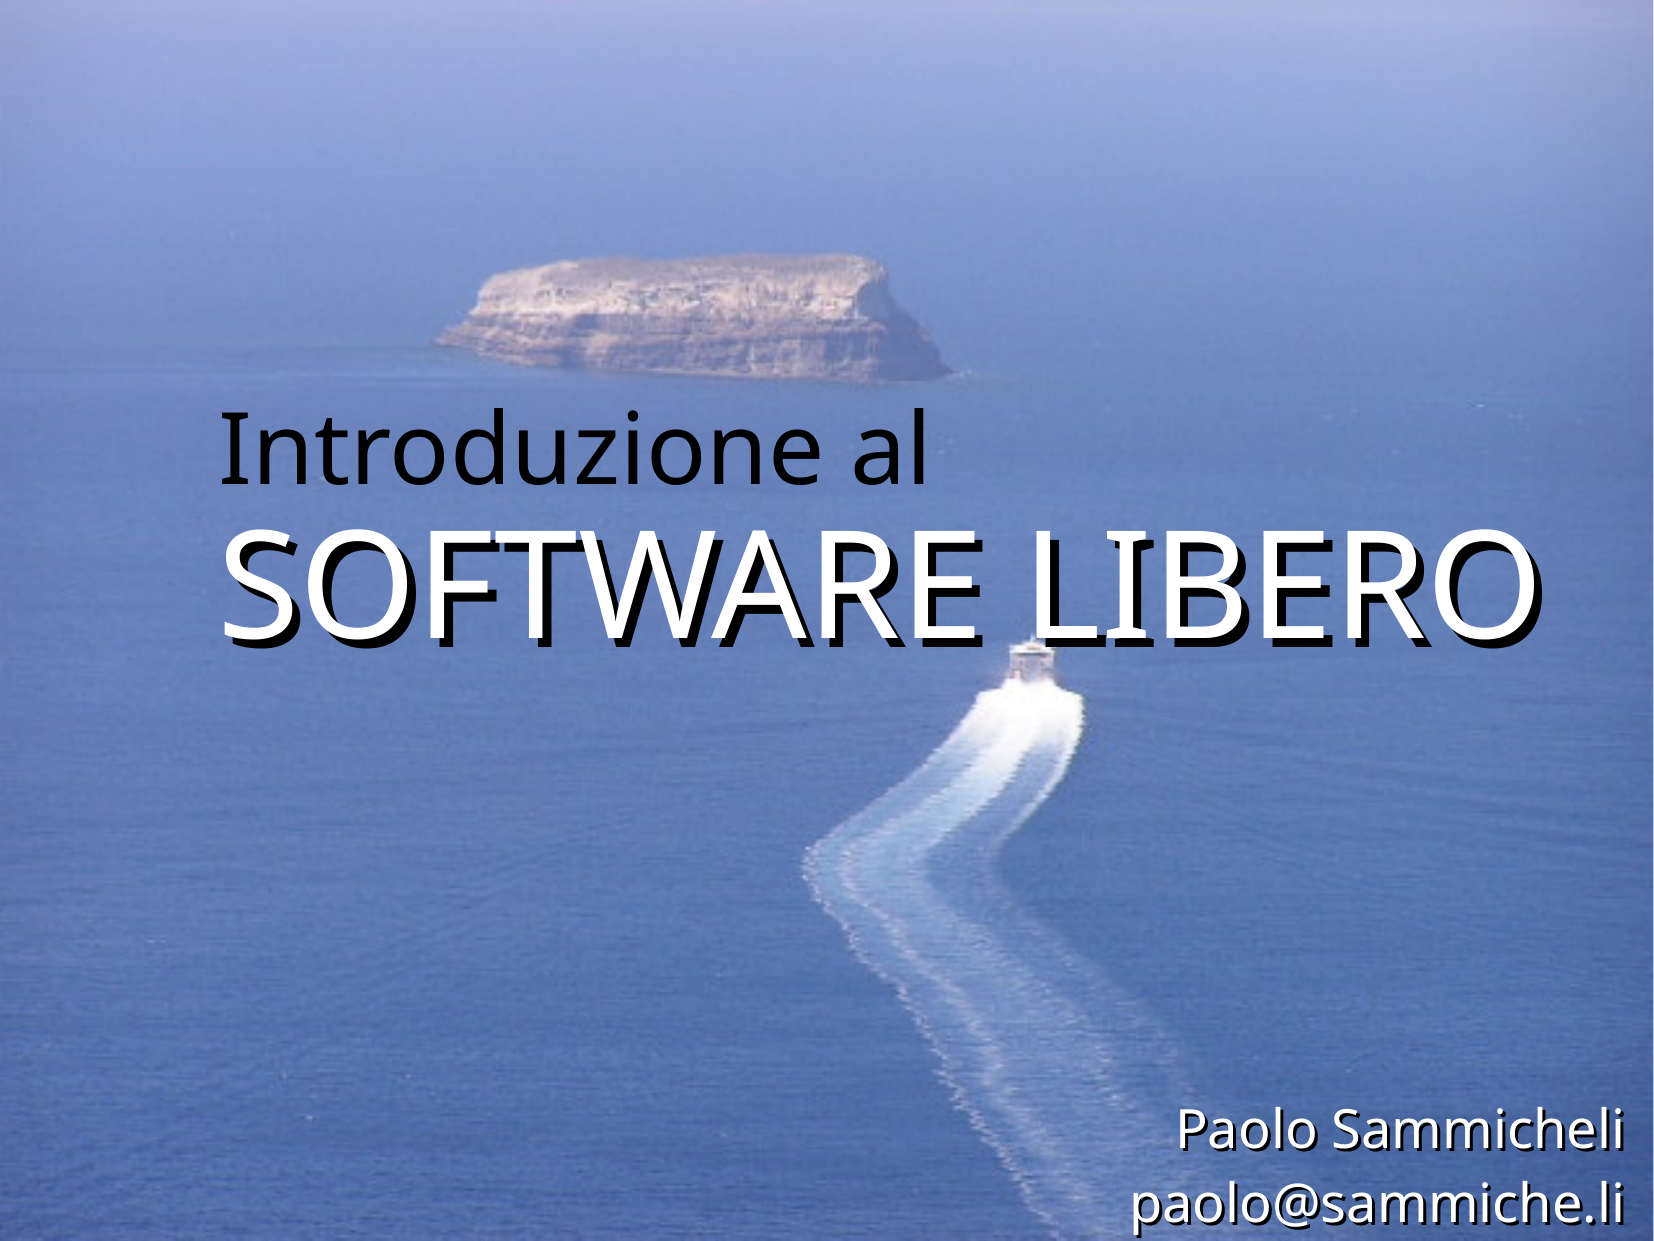

Introduzione al
SOFTWARE LIBERO
Paolo Sammicheli
paolo@sammiche.li